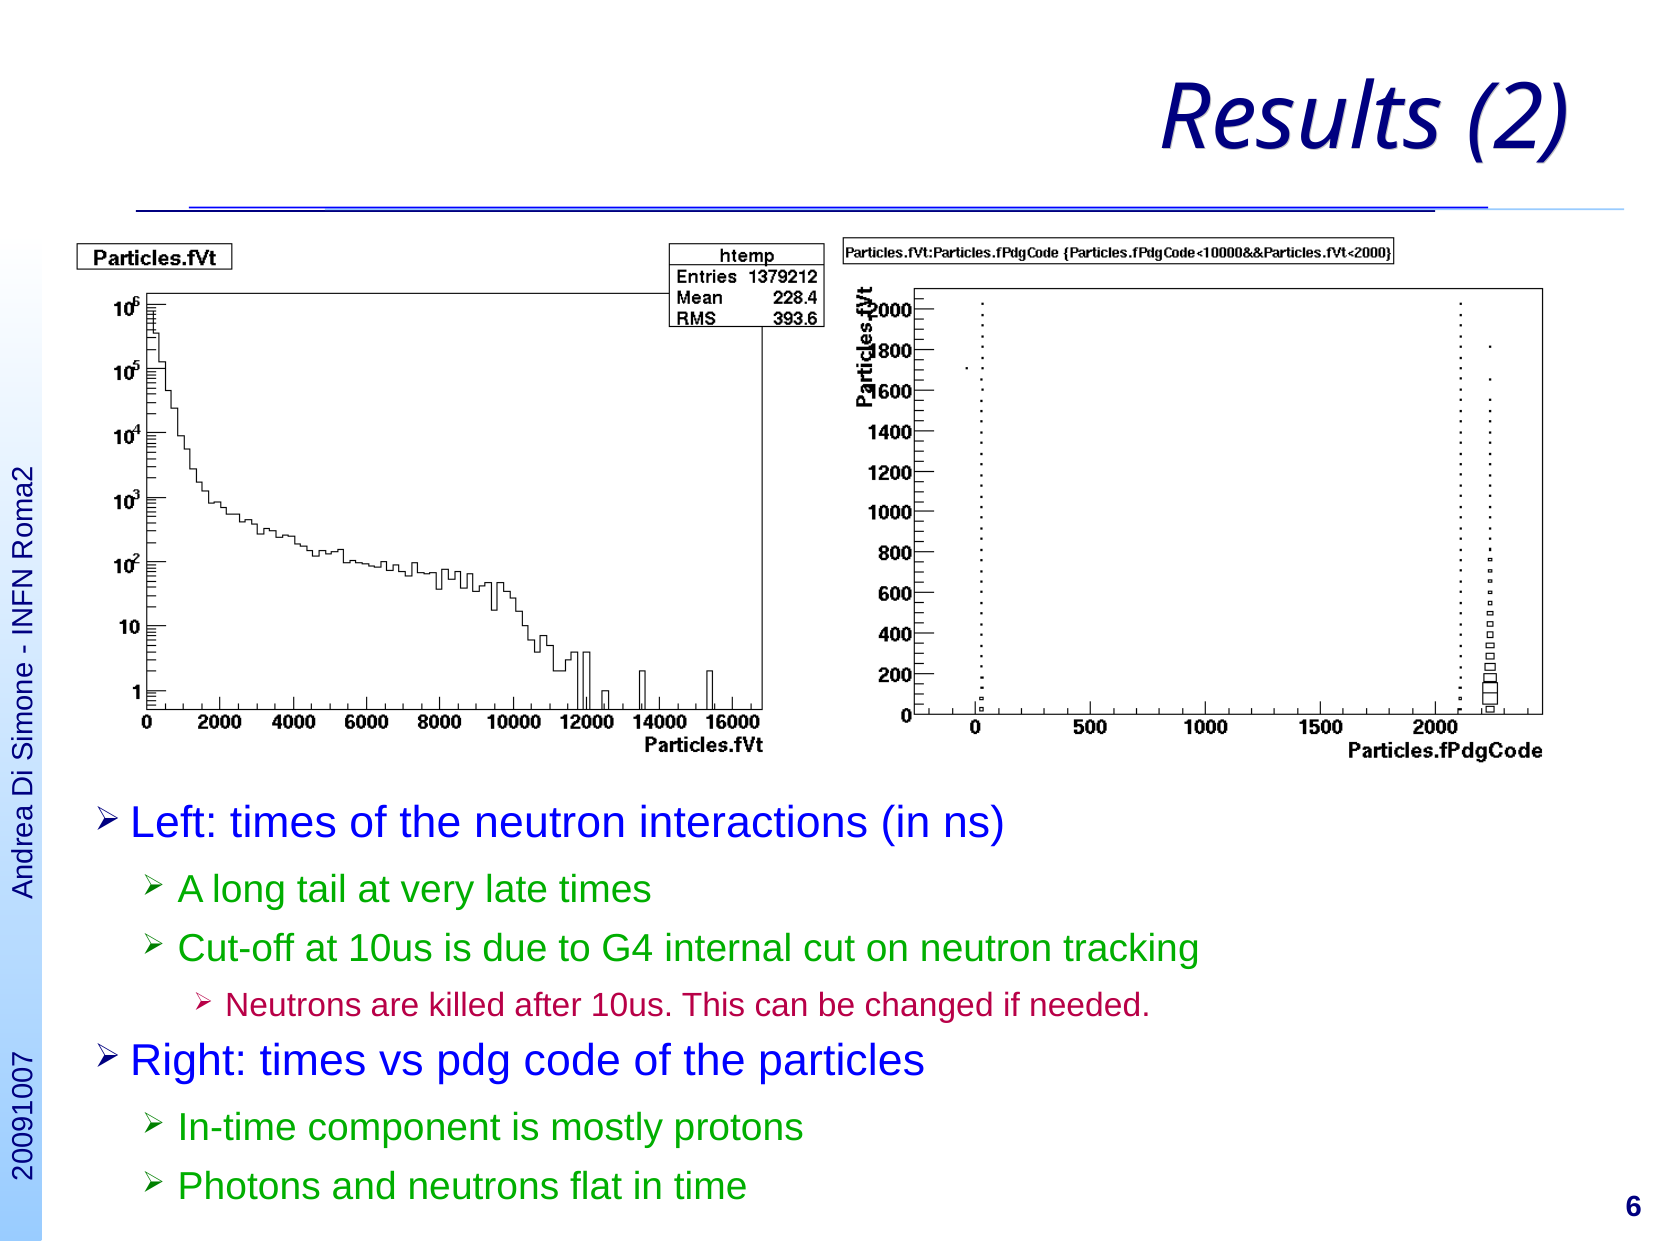

# Results (2)
Andrea Di Simone - INFN Roma2
Left: times of the neutron interactions (in ns)
A long tail at very late times
Cut-off at 10us is due to G4 internal cut on neutron tracking
Neutrons are killed after 10us. This can be changed if needed.
Right: times vs pdg code of the particles
In-time component is mostly protons
Photons and neutrons flat in time
20091007
6